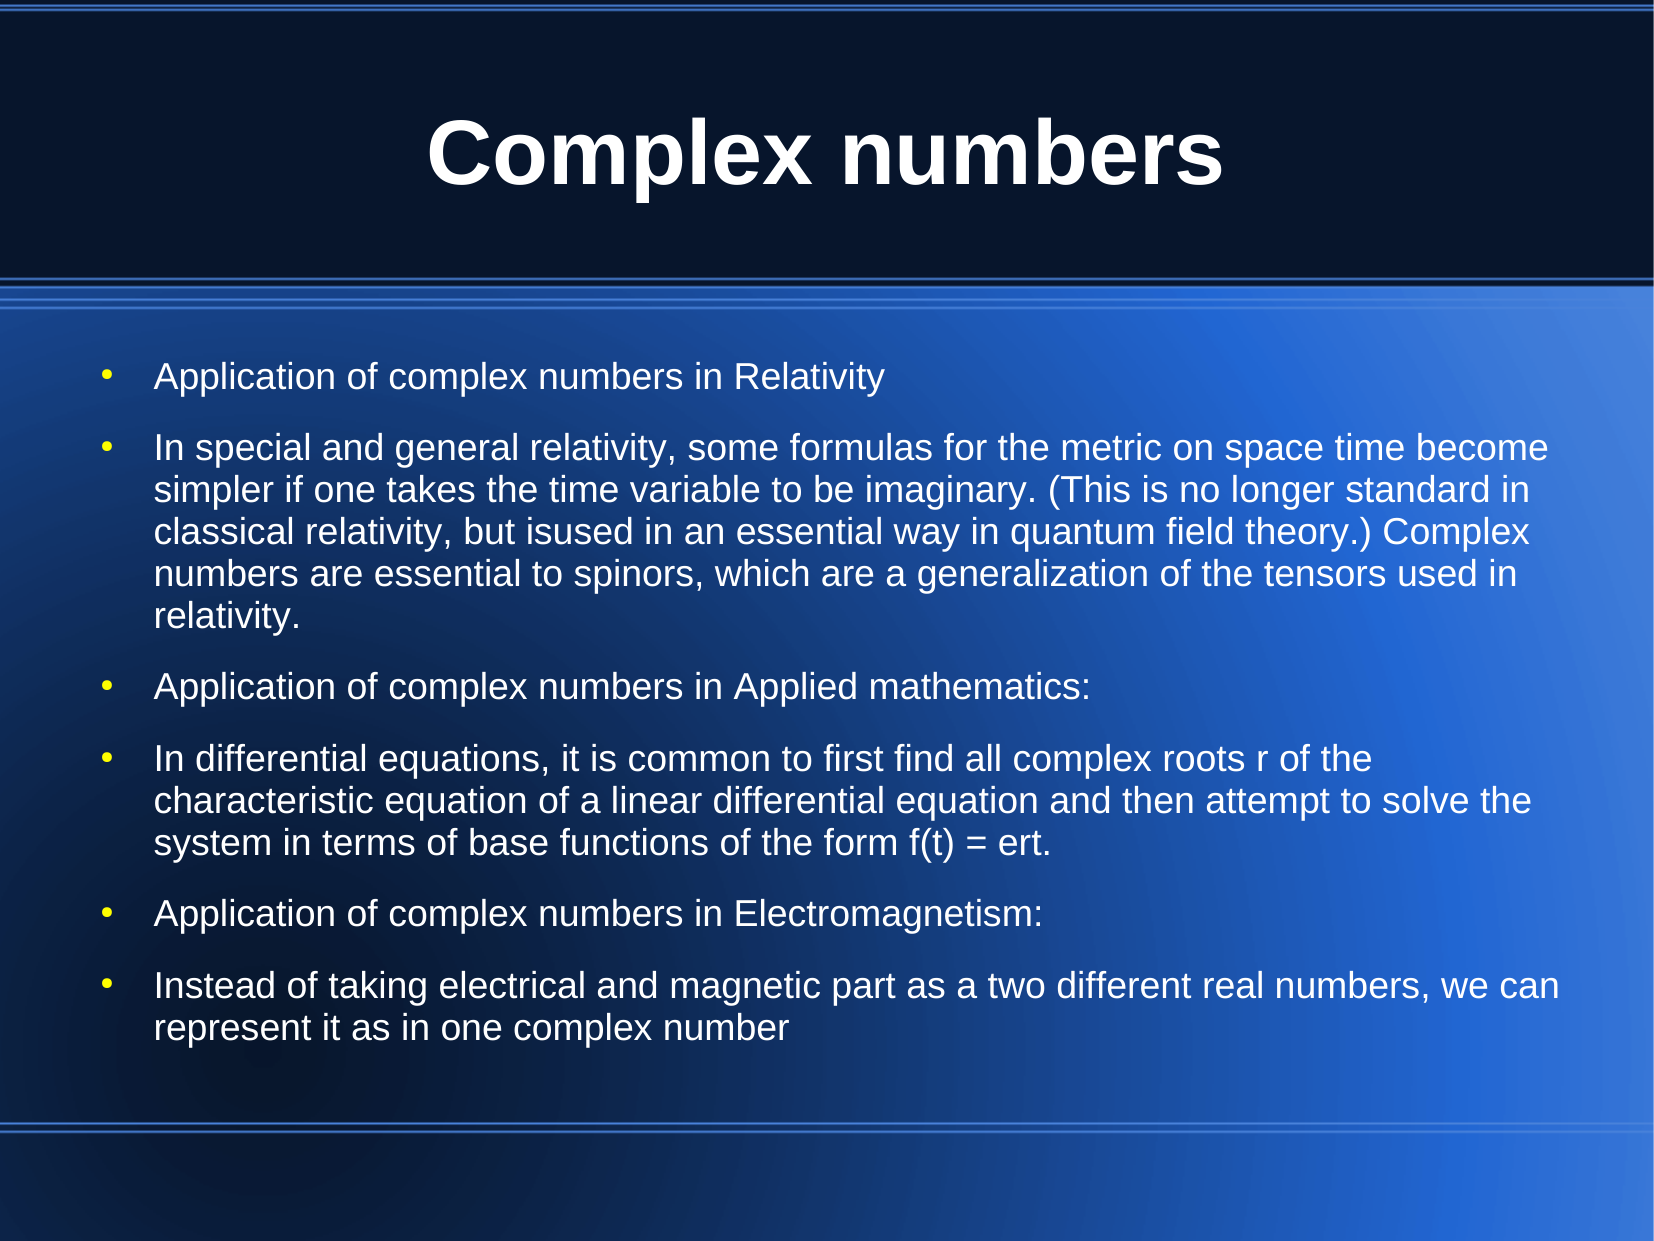

# Complex numbers
Application of complex numbers in Relativity
In special and general relativity, some formulas for the metric on space time become simpler if one takes the time variable to be imaginary. (This is no longer standard in classical relativity, but isused in an essential way in quantum field theory.) Complex numbers are essential to spinors, which are a generalization of the tensors used in relativity.
Application of complex numbers in​​​​​​​ Applied mathematics:
In differential equations, it is common to first find all complex roots r of the characteristic equation of a linear differential equation and then attempt to solve the system in terms of base functions of the form f(t) = ert.
Application of complex numbers in​​​​​​​ Electromagnetism:
Instead of taking electrical and magnetic part as a two different real numbers, we can represent it as in one complex number